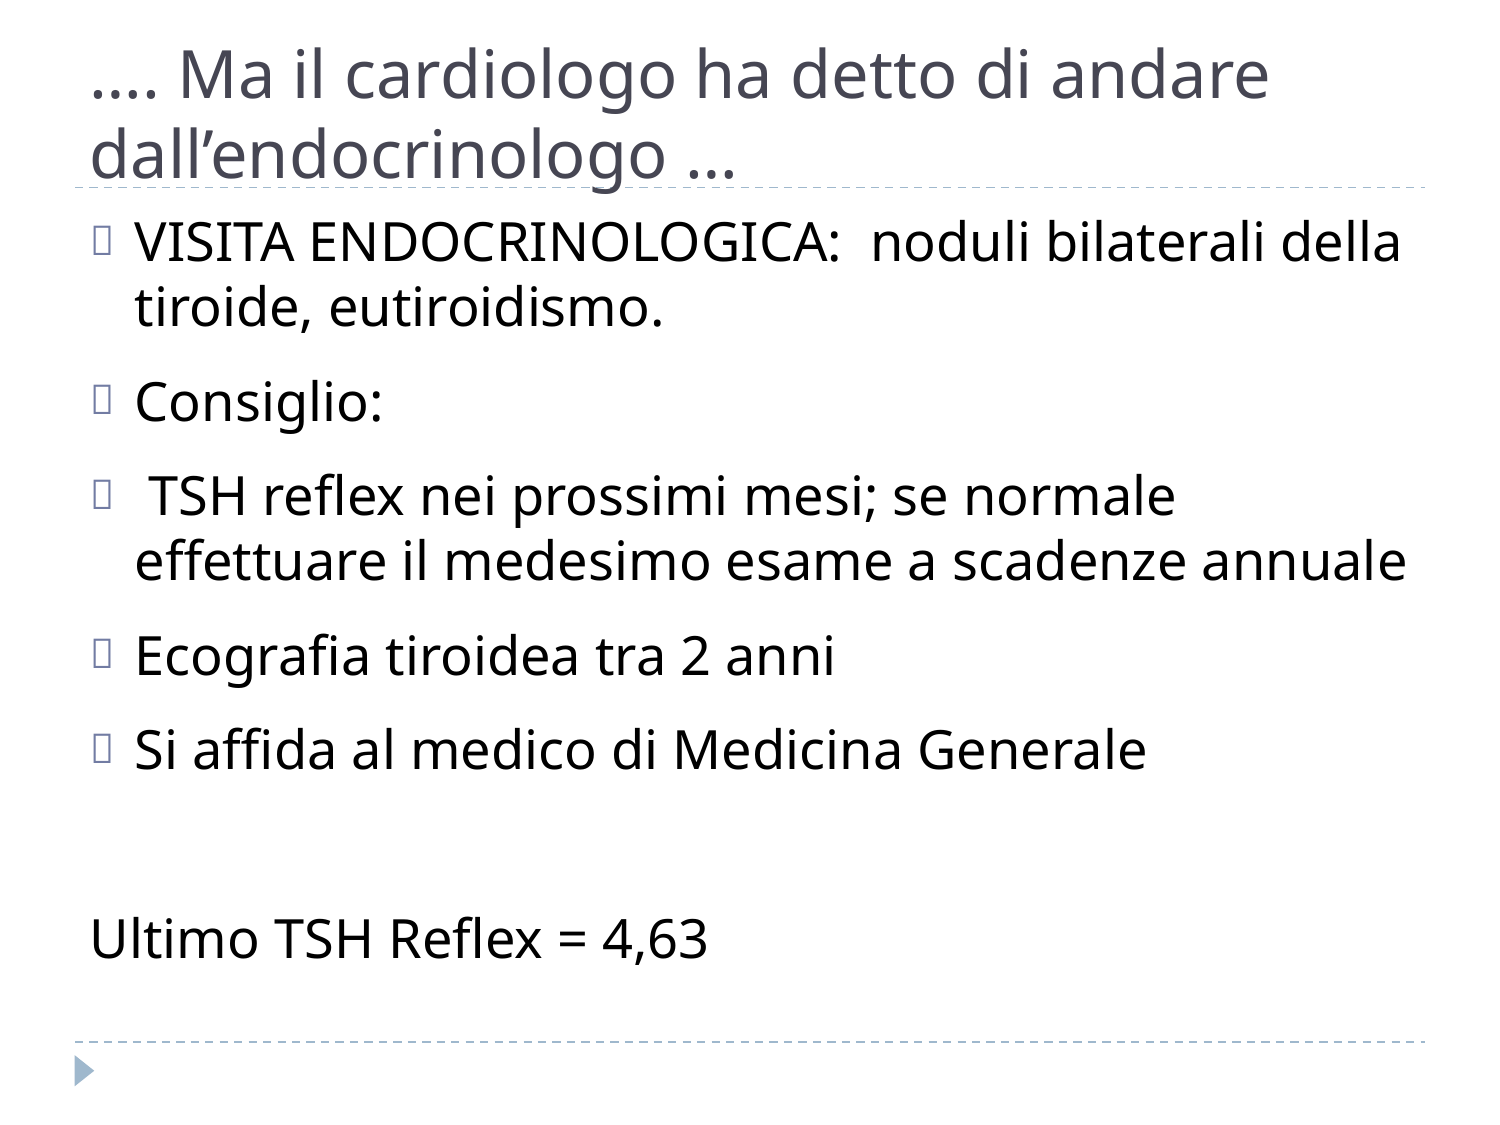

# …. Ma il cardiologo ha detto di andare dall’endocrinologo …
VISITA ENDOCRINOLOGICA: noduli bilaterali della tiroide, eutiroidismo.
Consiglio:
 TSH reflex nei prossimi mesi; se normale effettuare il medesimo esame a scadenze annuale
Ecografia tiroidea tra 2 anni
Si affida al medico di Medicina Generale
Ultimo TSH Reflex = 4,63